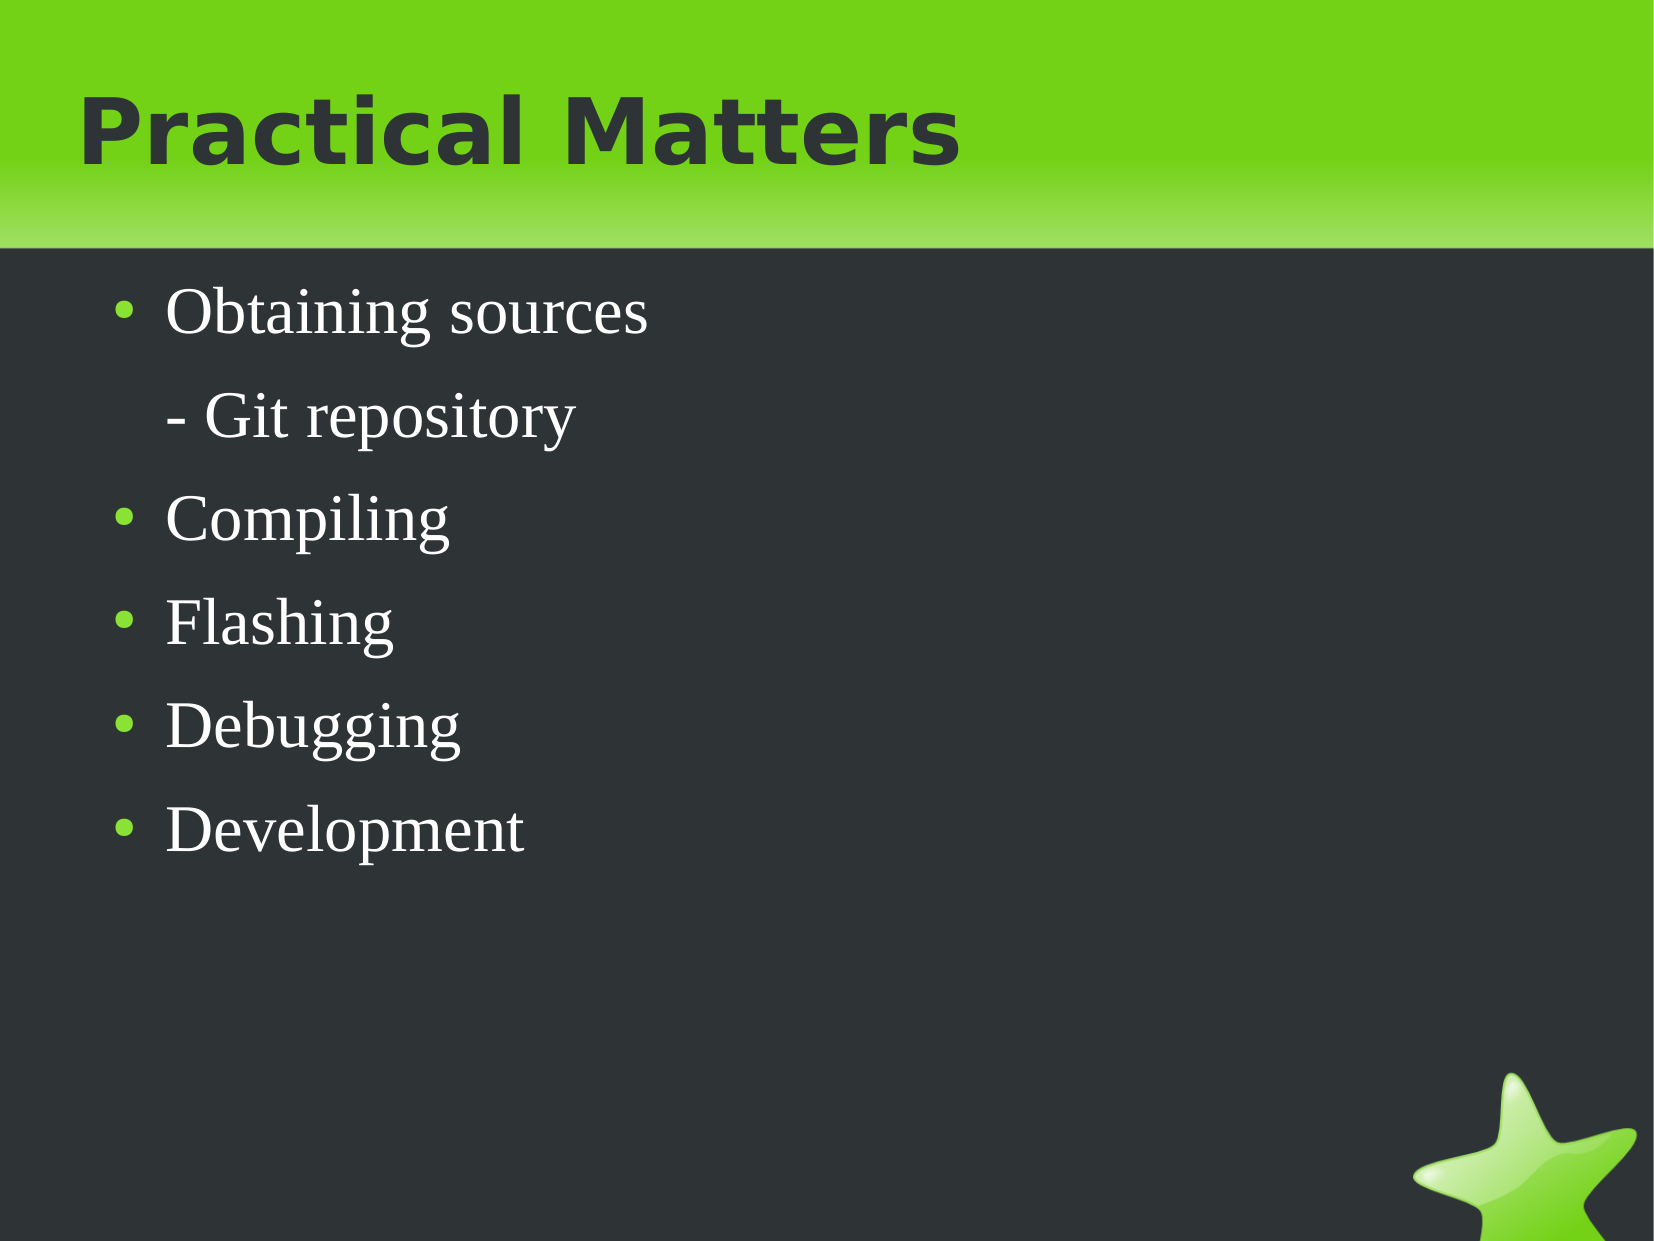

# Practical Matters
Obtaining sources
- Git repository
Compiling
Flashing
Debugging
Development